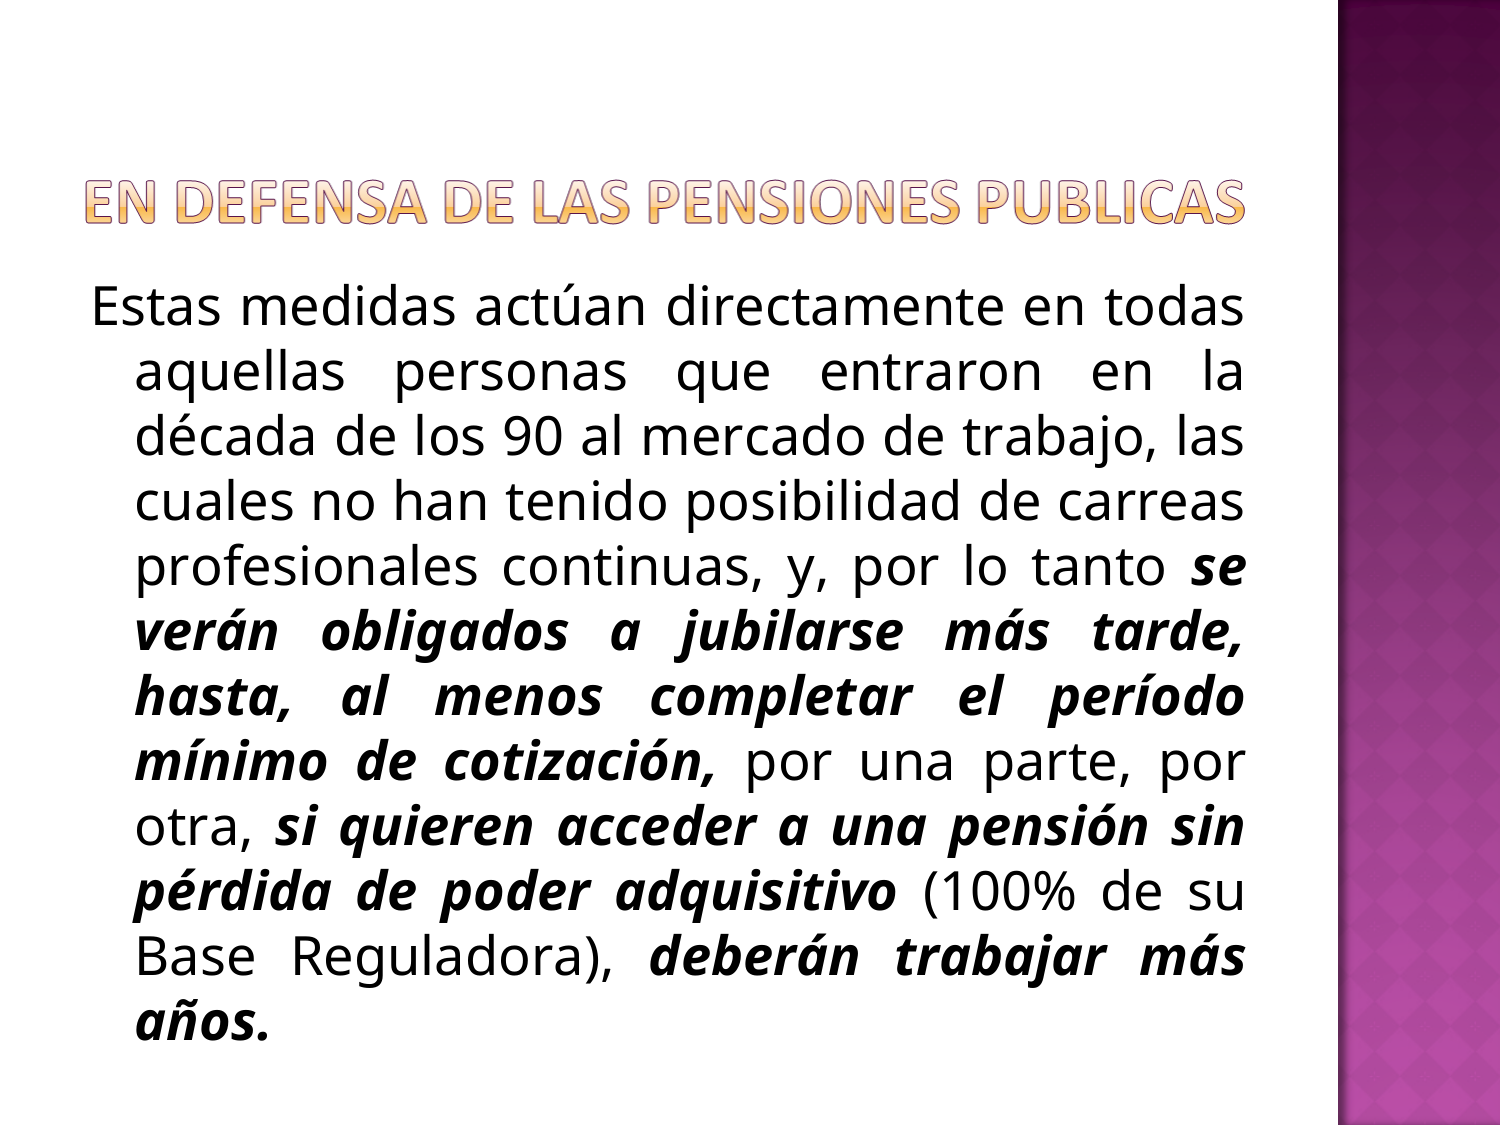

# Estas medidas actúan directamente en todas aquellas personas que entraron en la década de los 90 al mercado de trabajo, las cuales no han tenido posibilidad de carreas profesionales continuas, y, por lo tanto se verán obligados a jubilarse más tarde, hasta, al menos completar el período mínimo de cotización, por una parte, por otra, si quieren acceder a una pensión sin pérdida de poder adquisitivo (100% de su Base Reguladora), deberán trabajar más años.